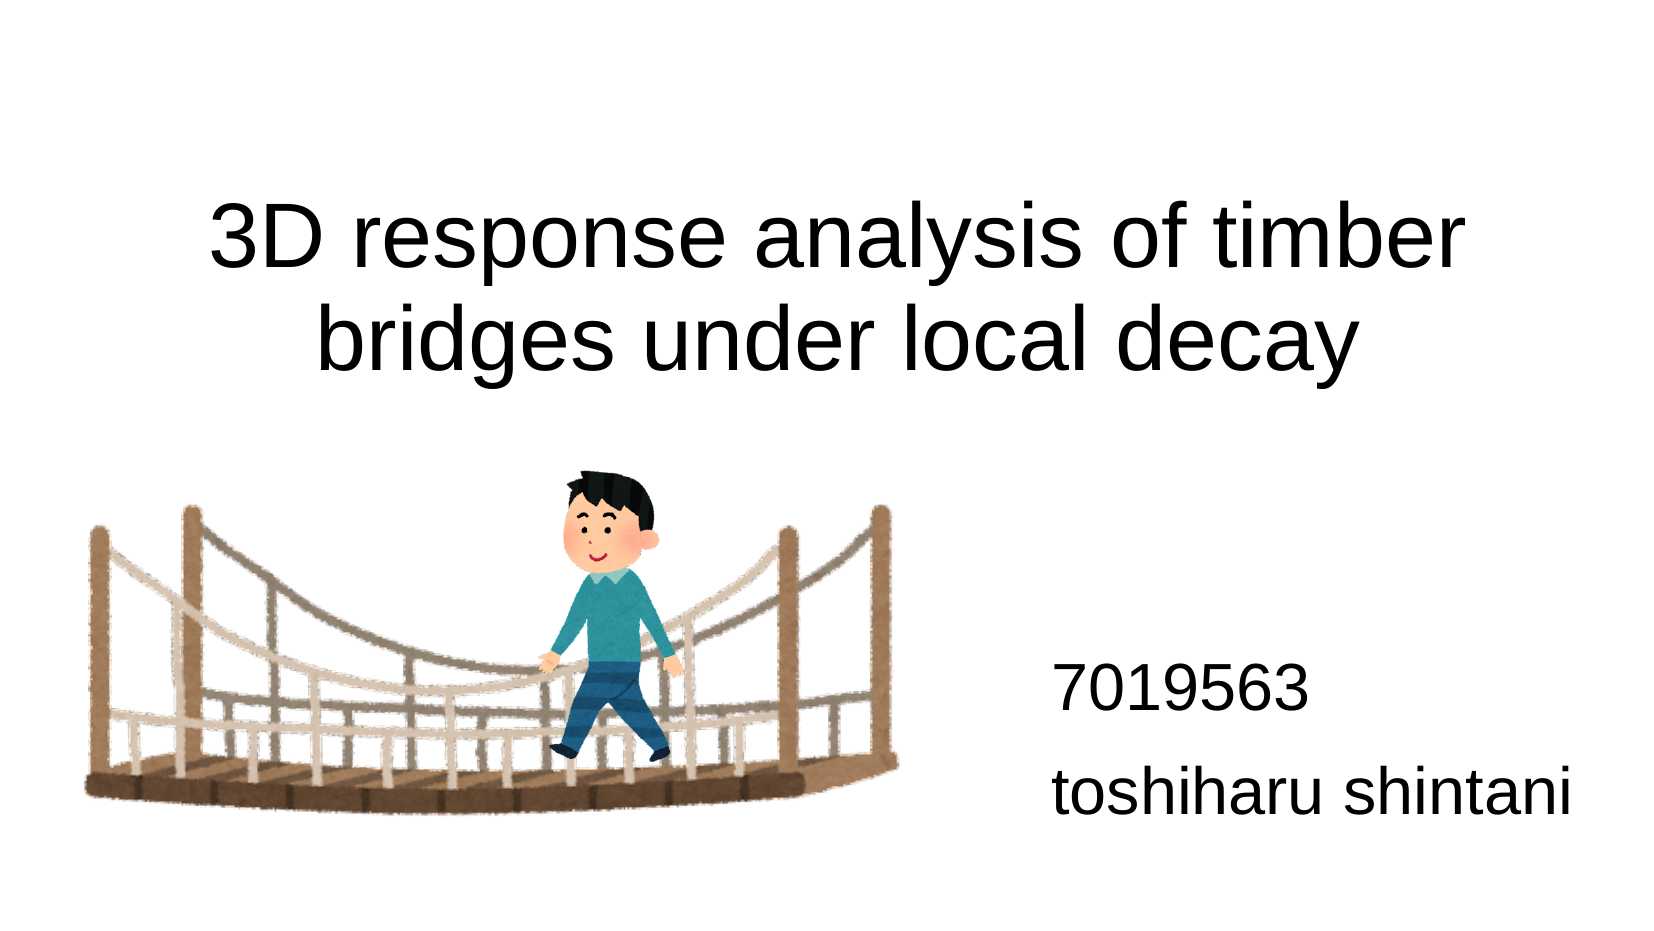

# 3D response analysis of timber bridges under local decay
7019563
toshiharu shintani